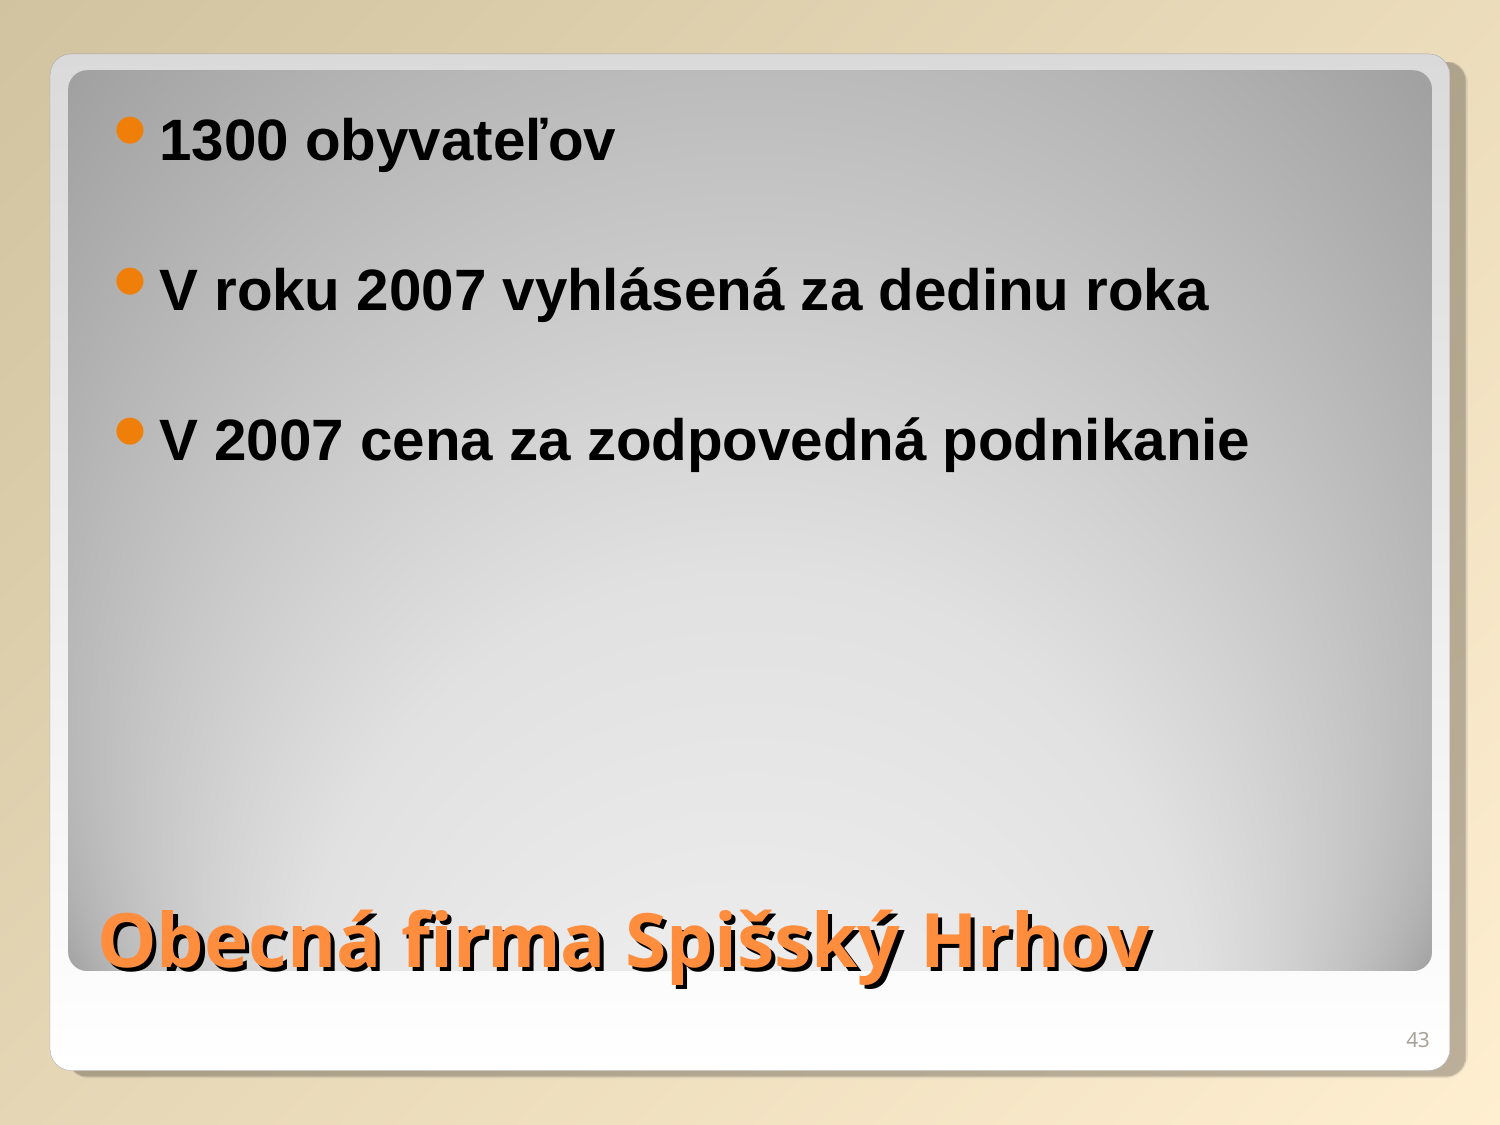

1300 obyvateľov
V roku 2007 vyhlásená za dedinu roka
V 2007 cena za zodpovedná podnikanie
# Obecná firma Spišský Hrhov